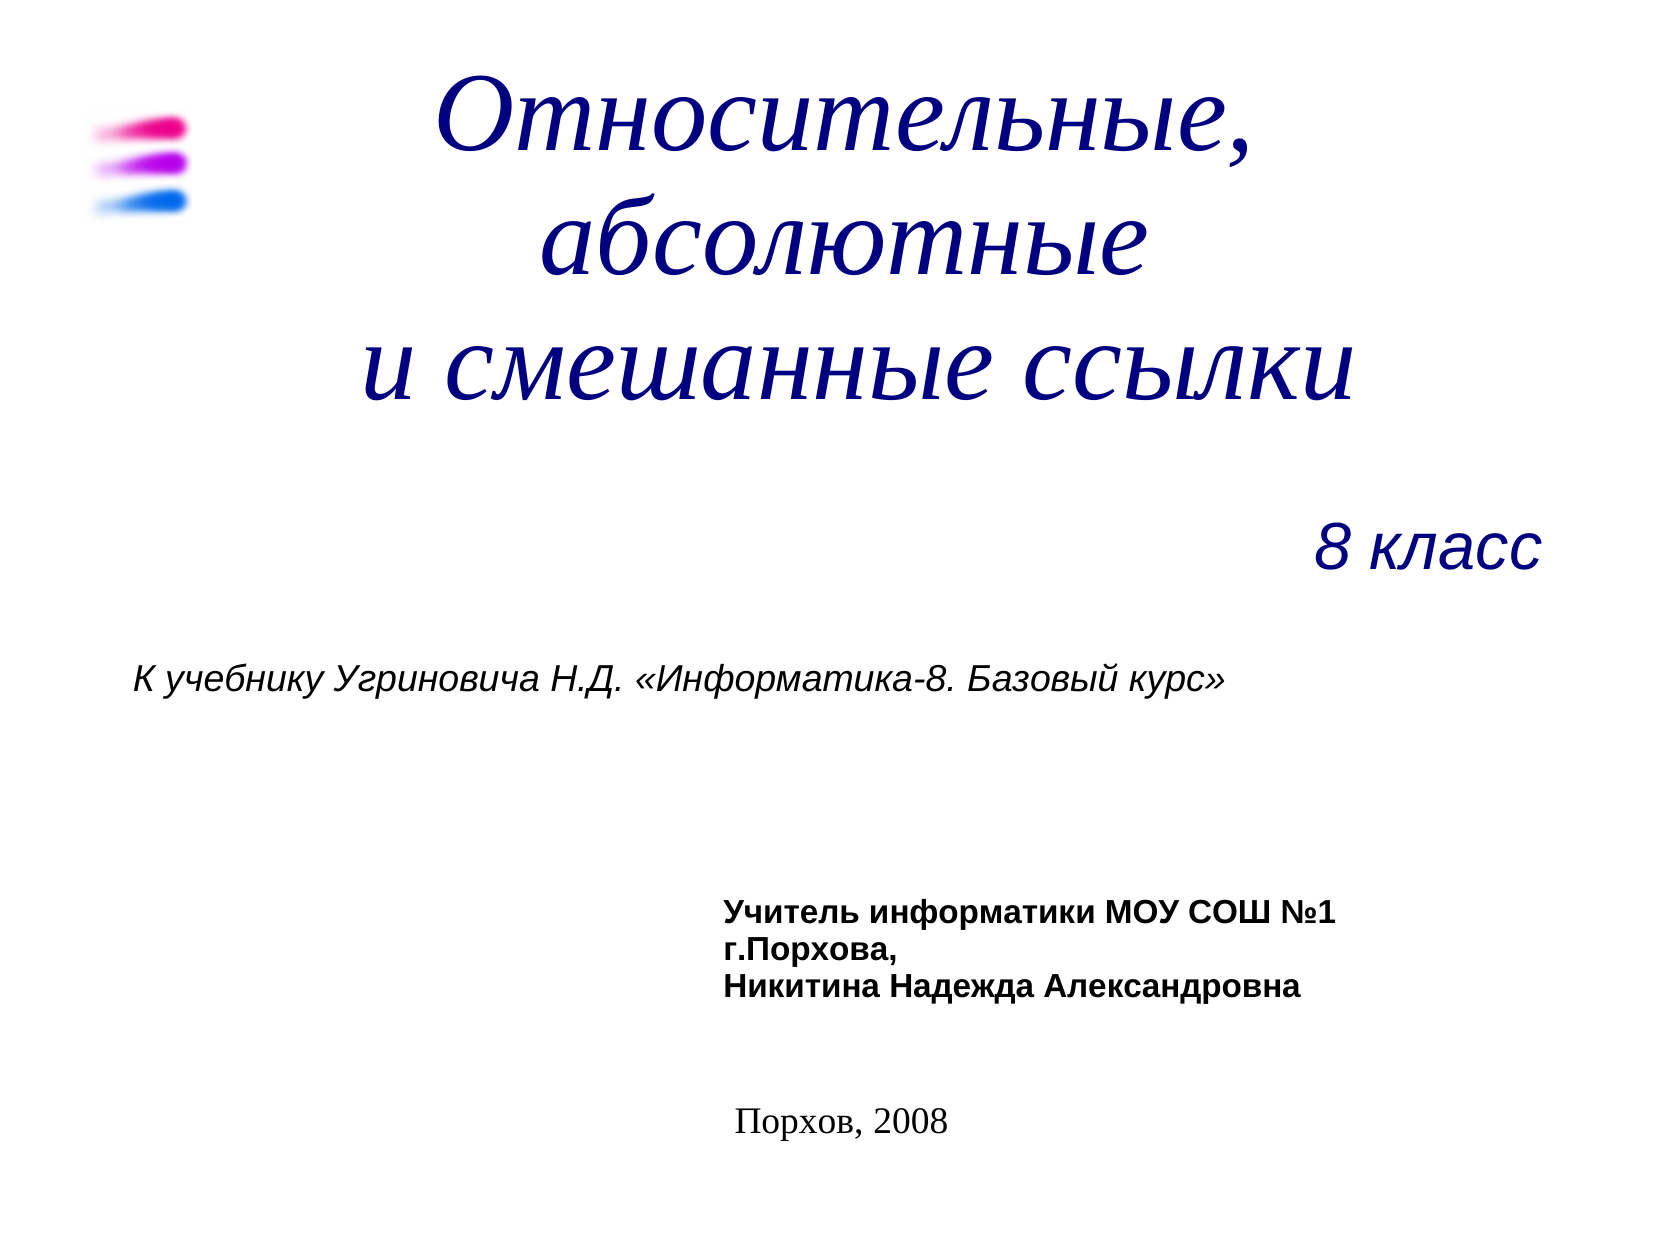

# Относительные,
абсолютные
и смешанные ссылки
8 класс
К учебнику Угриновича Н.Д. «Информатика-8. Базовый курс»
Учитель информатики МОУ СОШ №1 г.Порхова,
Никитина Надежда Александровна
Порхов, 2008